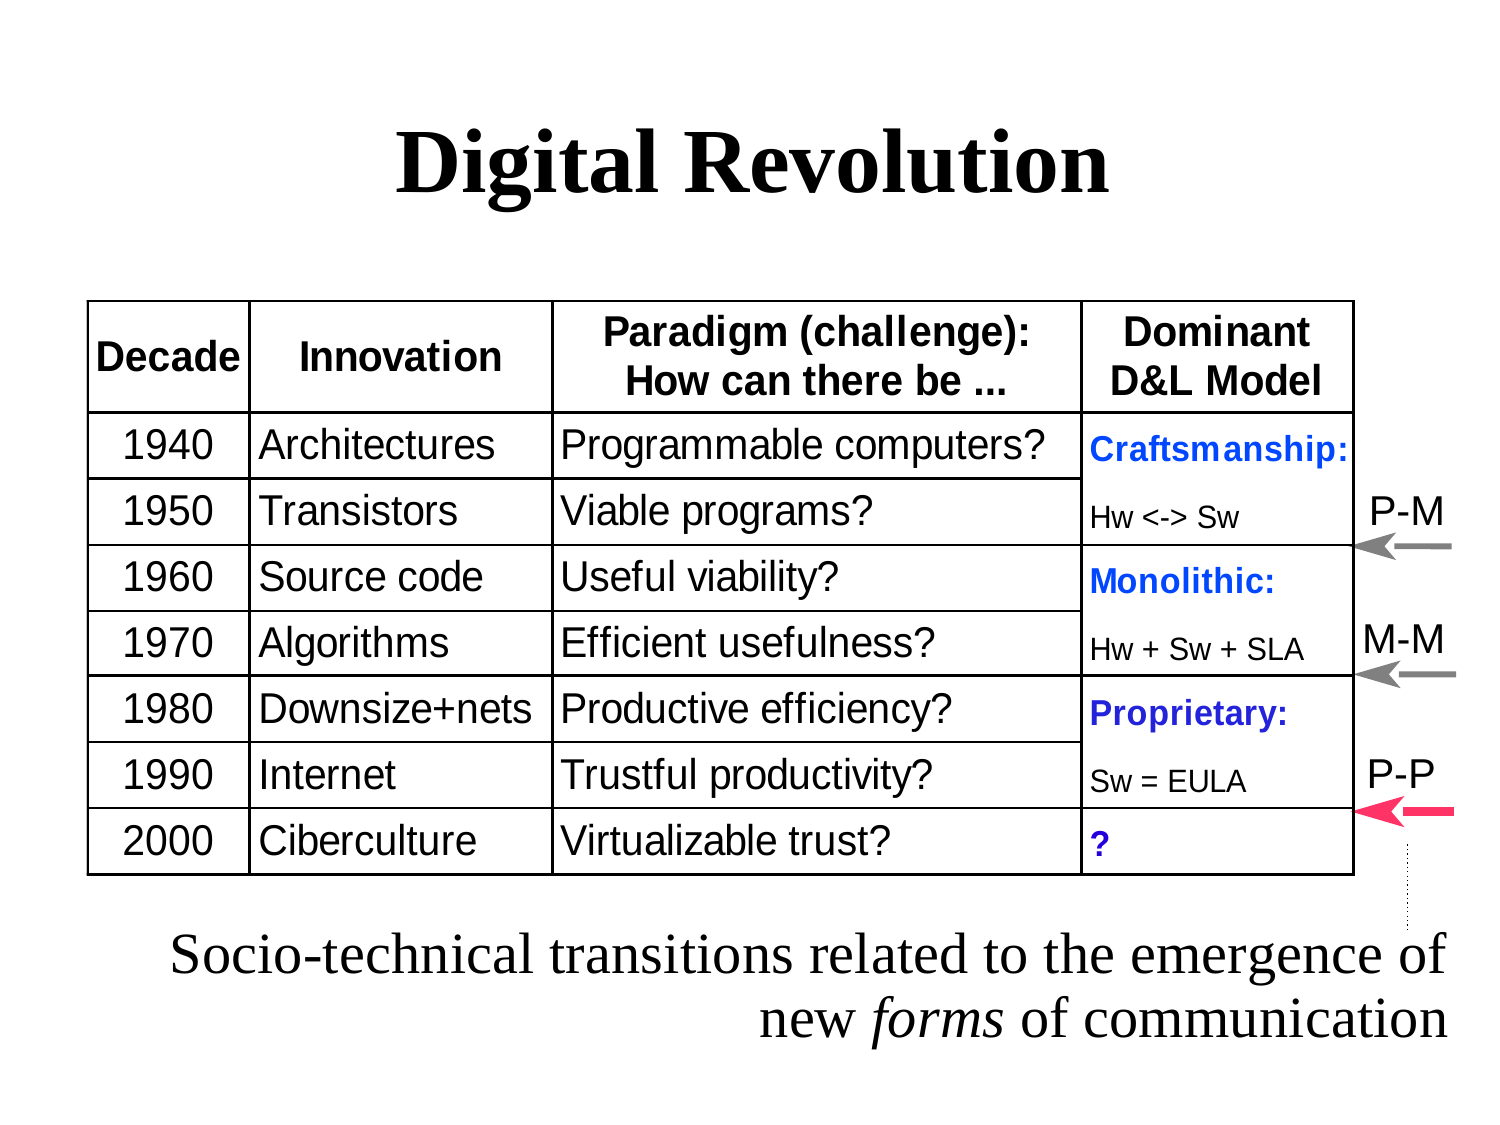

# Digital Revolution
P-M
M-M
P-P
Socio-technical transitions related to the emergence of
new forms of communication